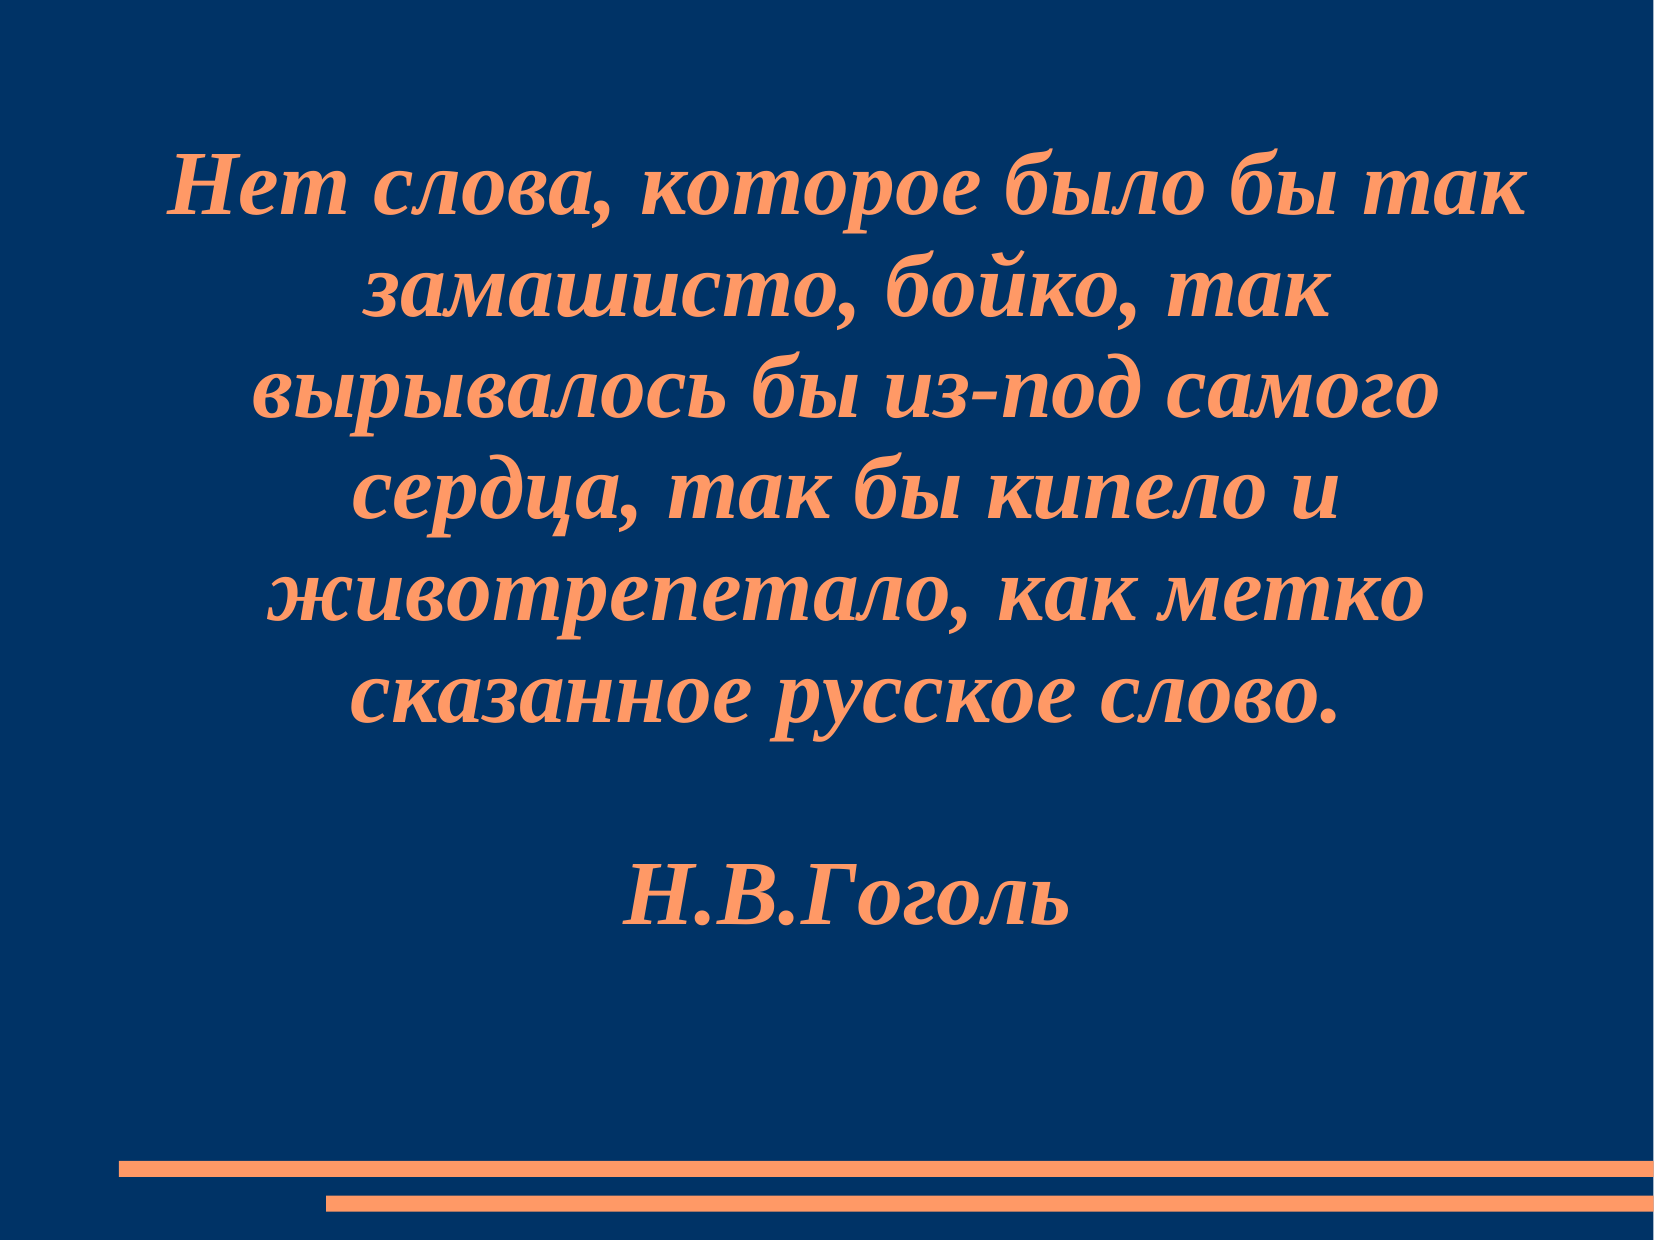

# Нет слова, которое было бы так замашисто, бойко, так вырывалось бы из-под самого сердца, так бы кипело и животрепетало, как метко сказанное русское слово. Н.В.Гоголь